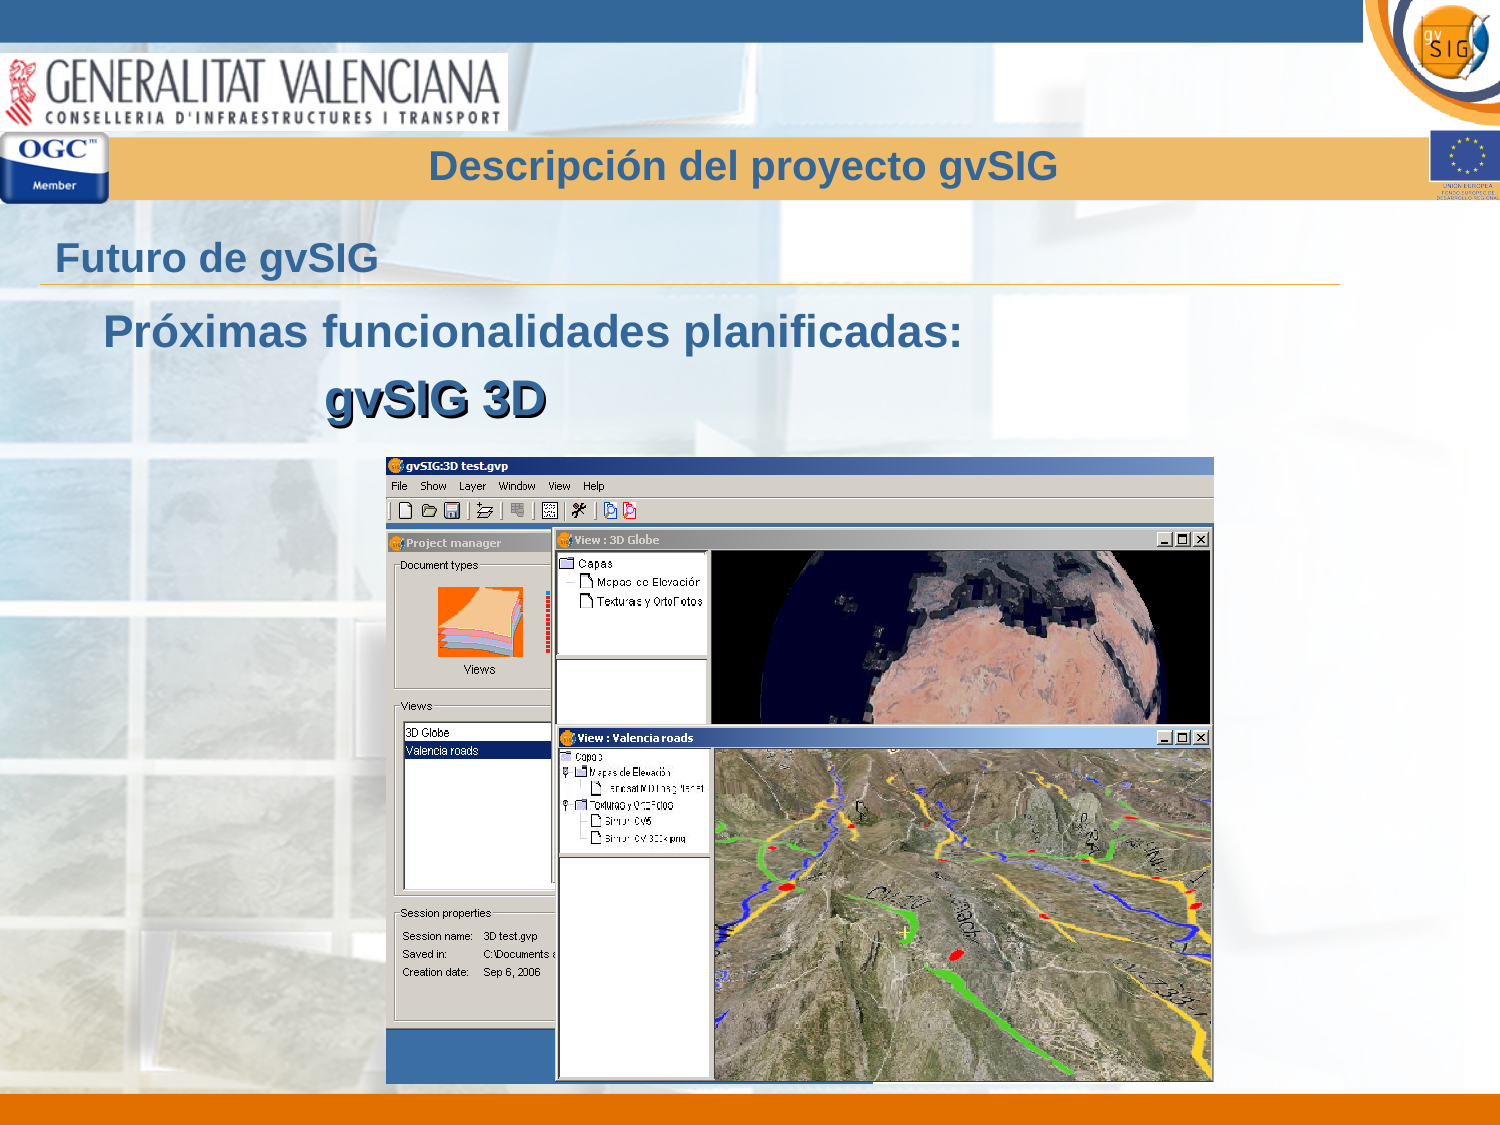

Descripción del proyecto gvSIG
Futuro de gvSIG
Próximas funcionalidades planificadas:
			gvSIG 3D